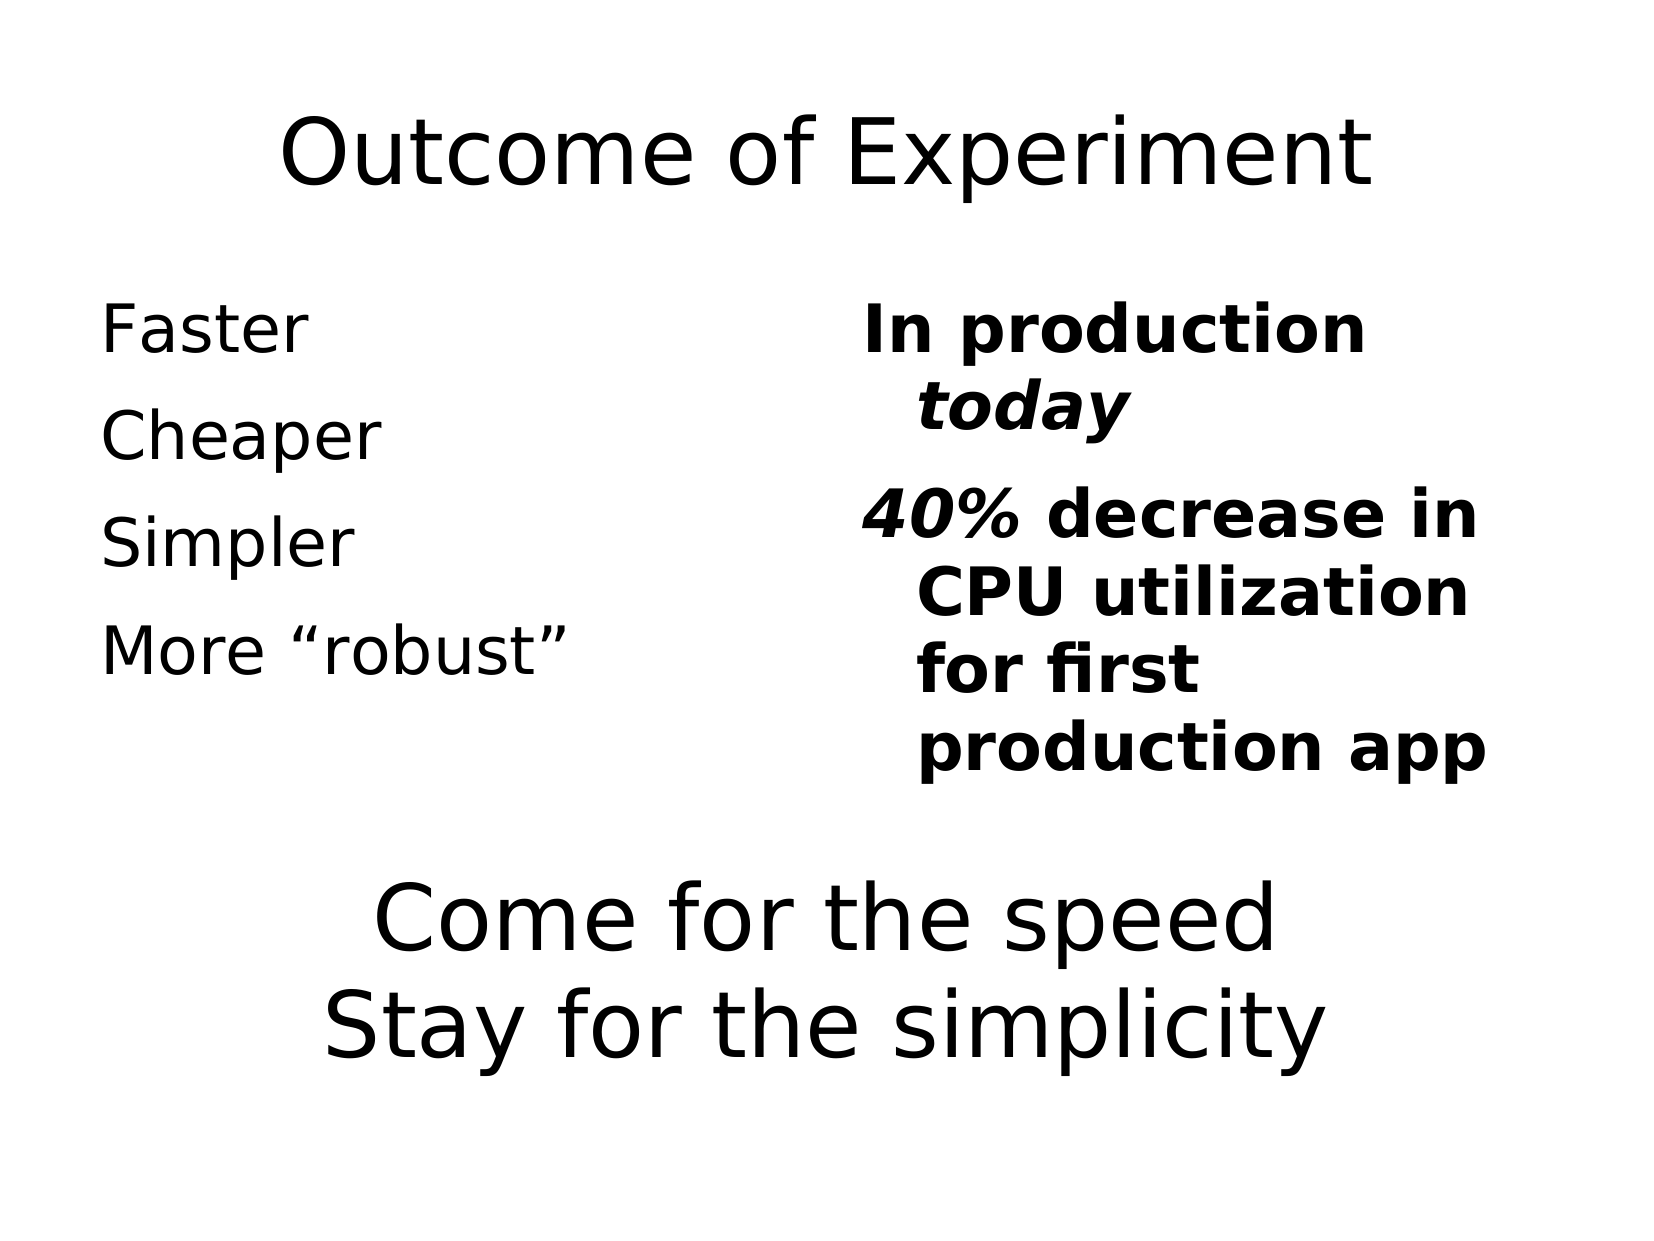

# Outcome of Experiment
Faster
Cheaper
Simpler
More “robust”
In production today
40% decrease in CPU utilization for first production app
Come for the speed
Stay for the simplicity